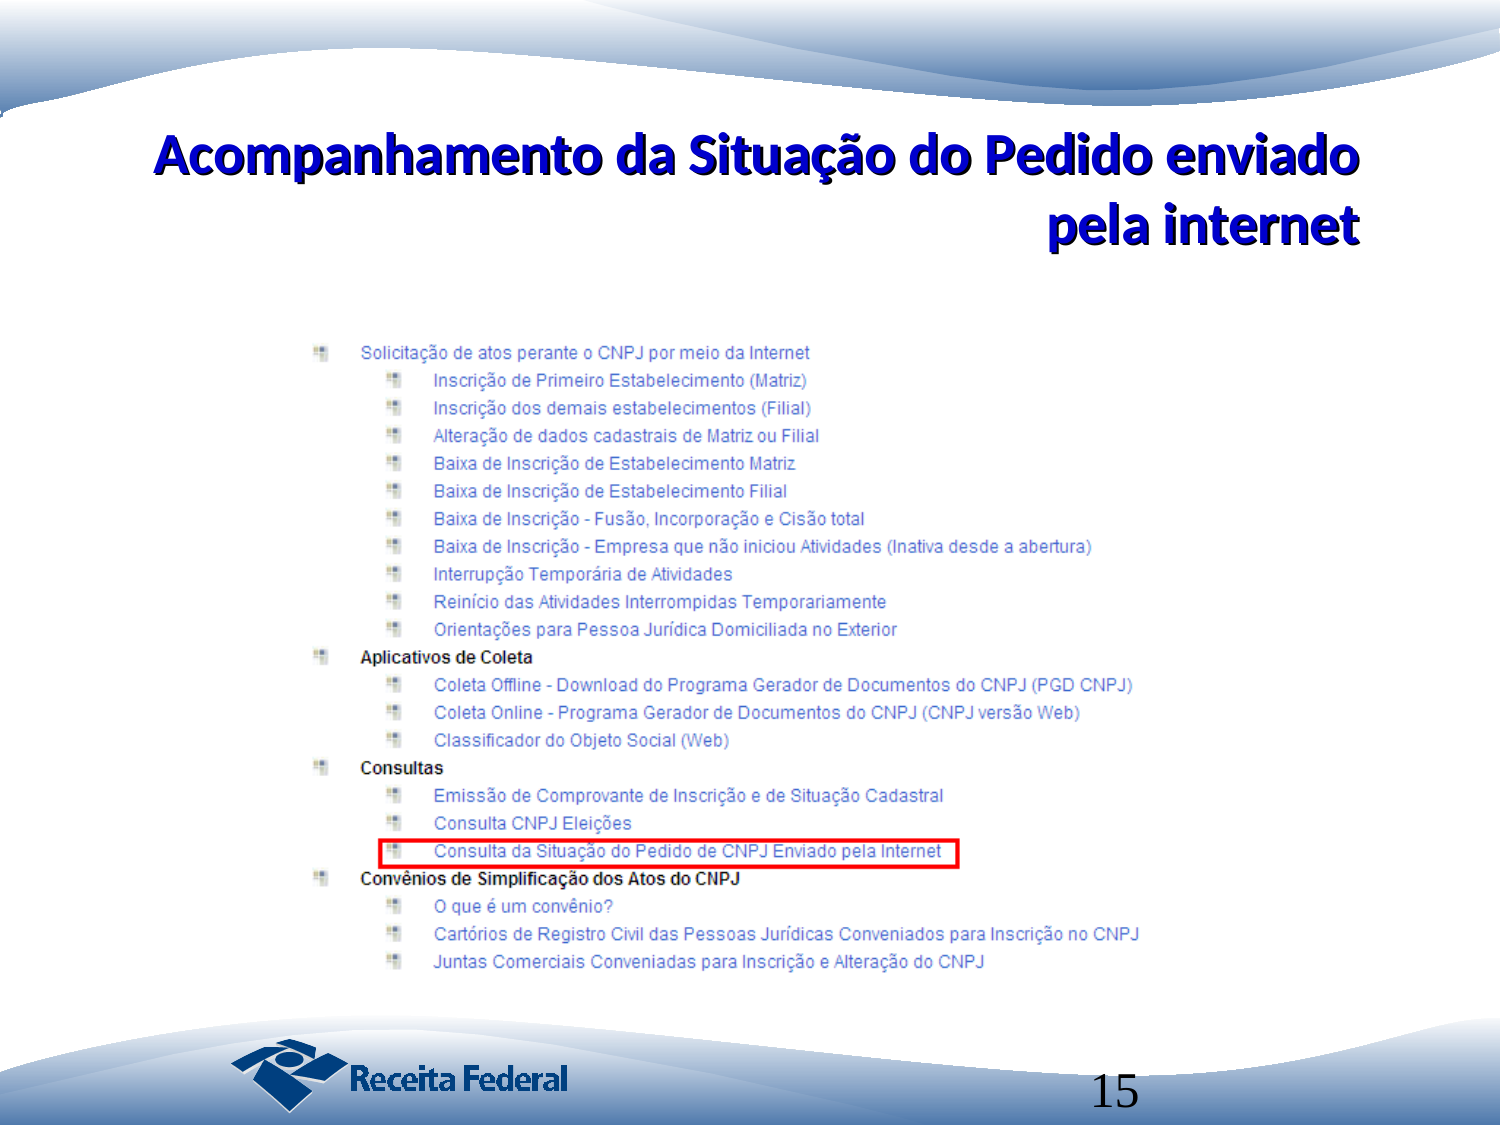

# Acompanhamento da Situação do Pedido enviado pela internet
15